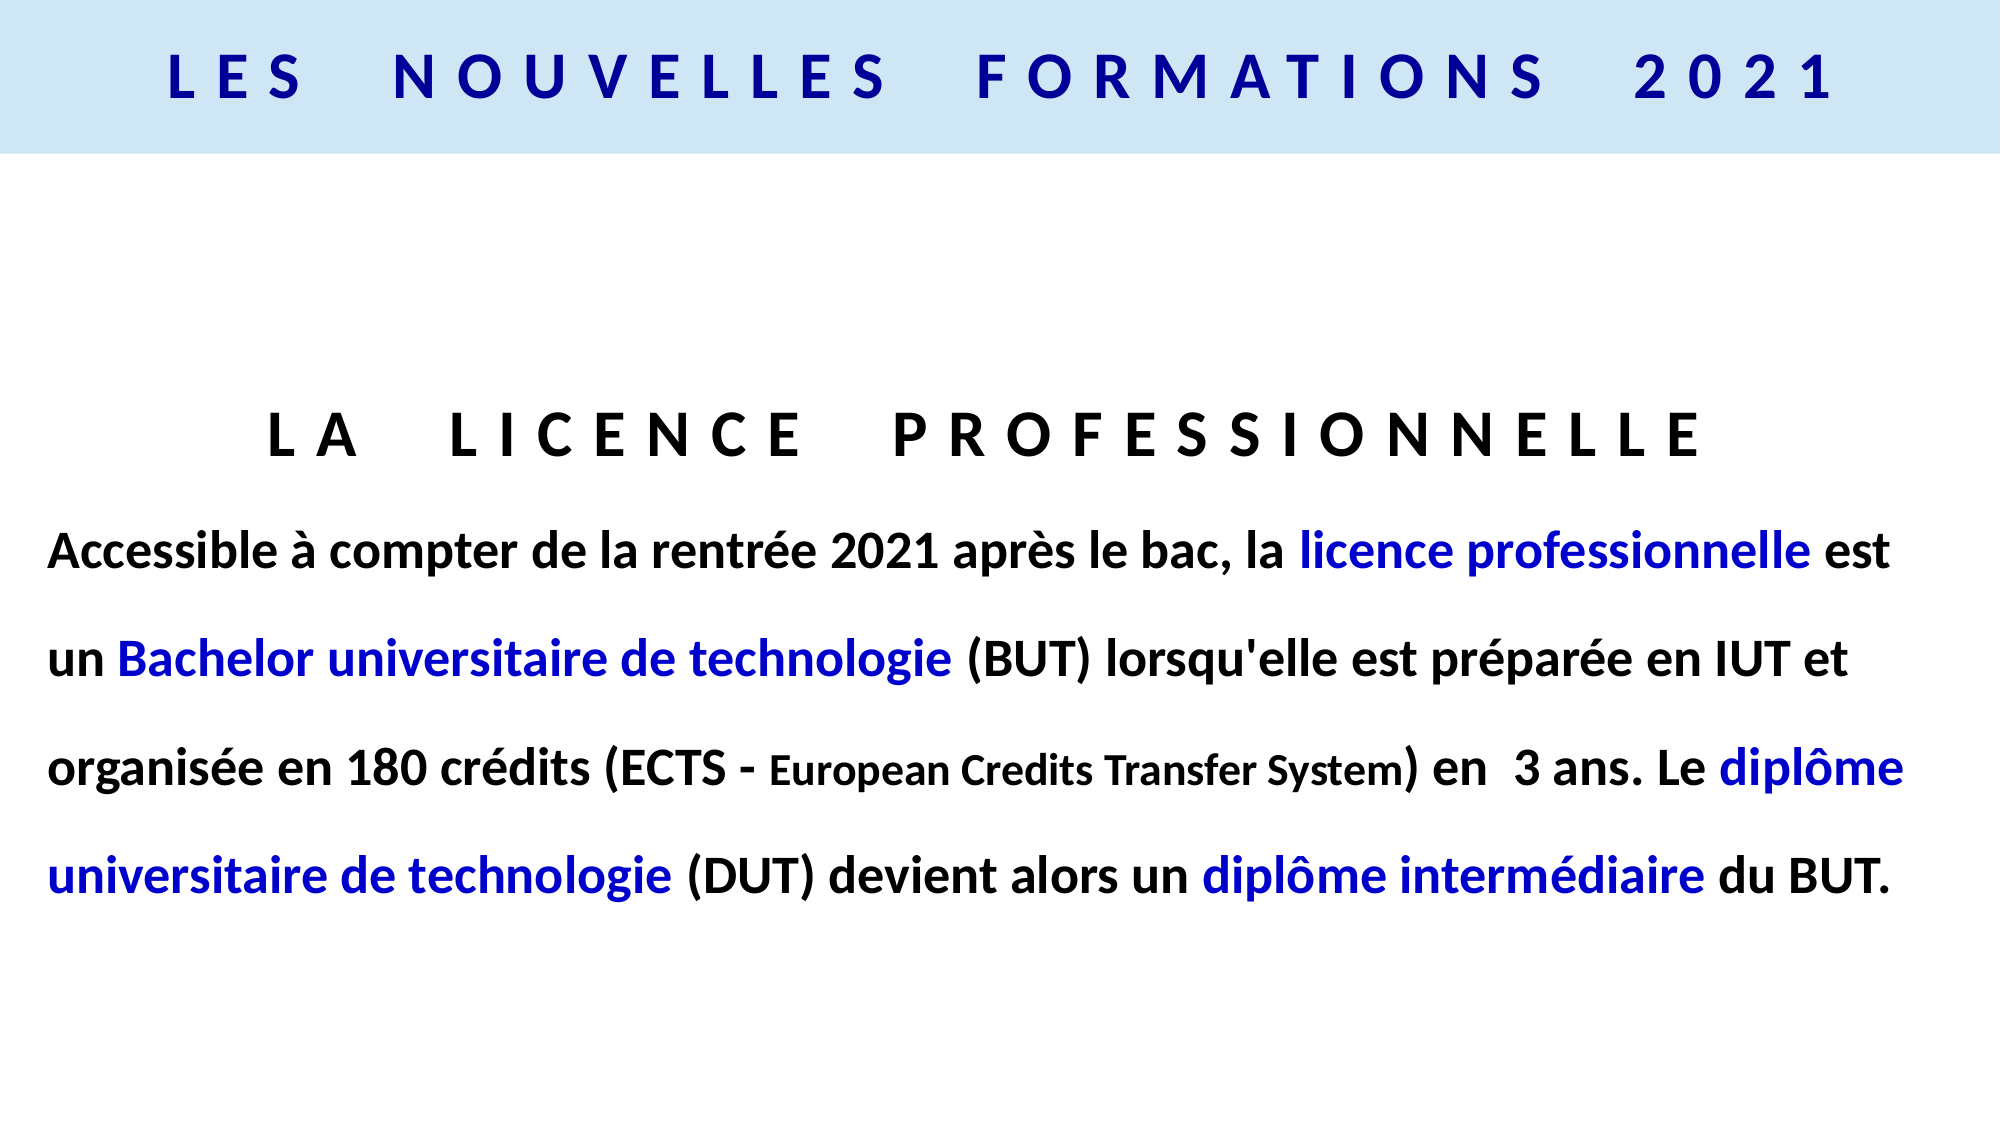

LES NOUVELLES FORMATIONS 2021
#
 LA LICENCE PROFESSIONNELLE
Accessible à compter de la rentrée 2021 après le bac, la licence professionnelle est un Bachelor universitaire de technologie (BUT) lorsqu'elle est préparée en IUT et organisée en 180 crédits (ECTS - European Credits Transfer System) en 3 ans. Le diplôme universitaire de technologie (DUT) devient alors un diplôme intermédiaire du BUT.